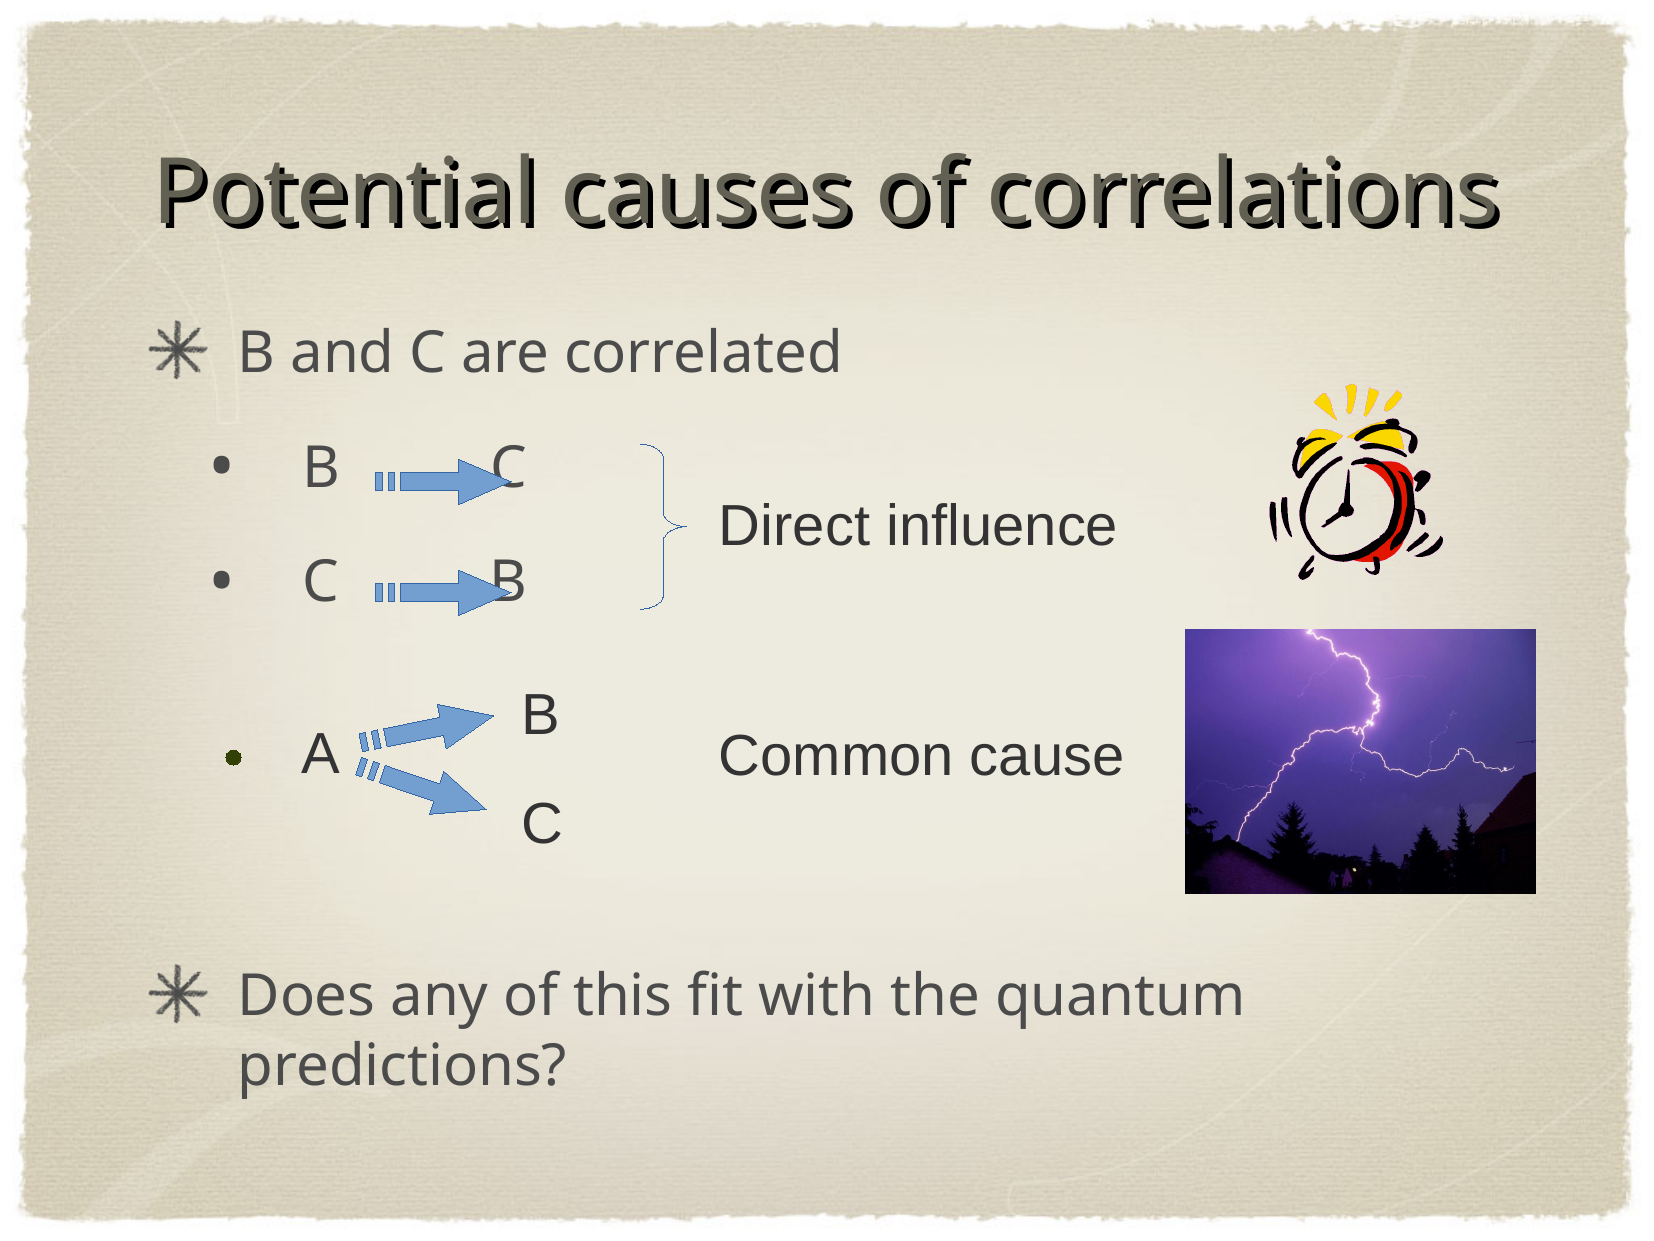

# Potential causes of correlations
B and C are correlated
B C
C B
Does any of this fit with the quantum predictions?
Direct influence
B
A
Common cause
C